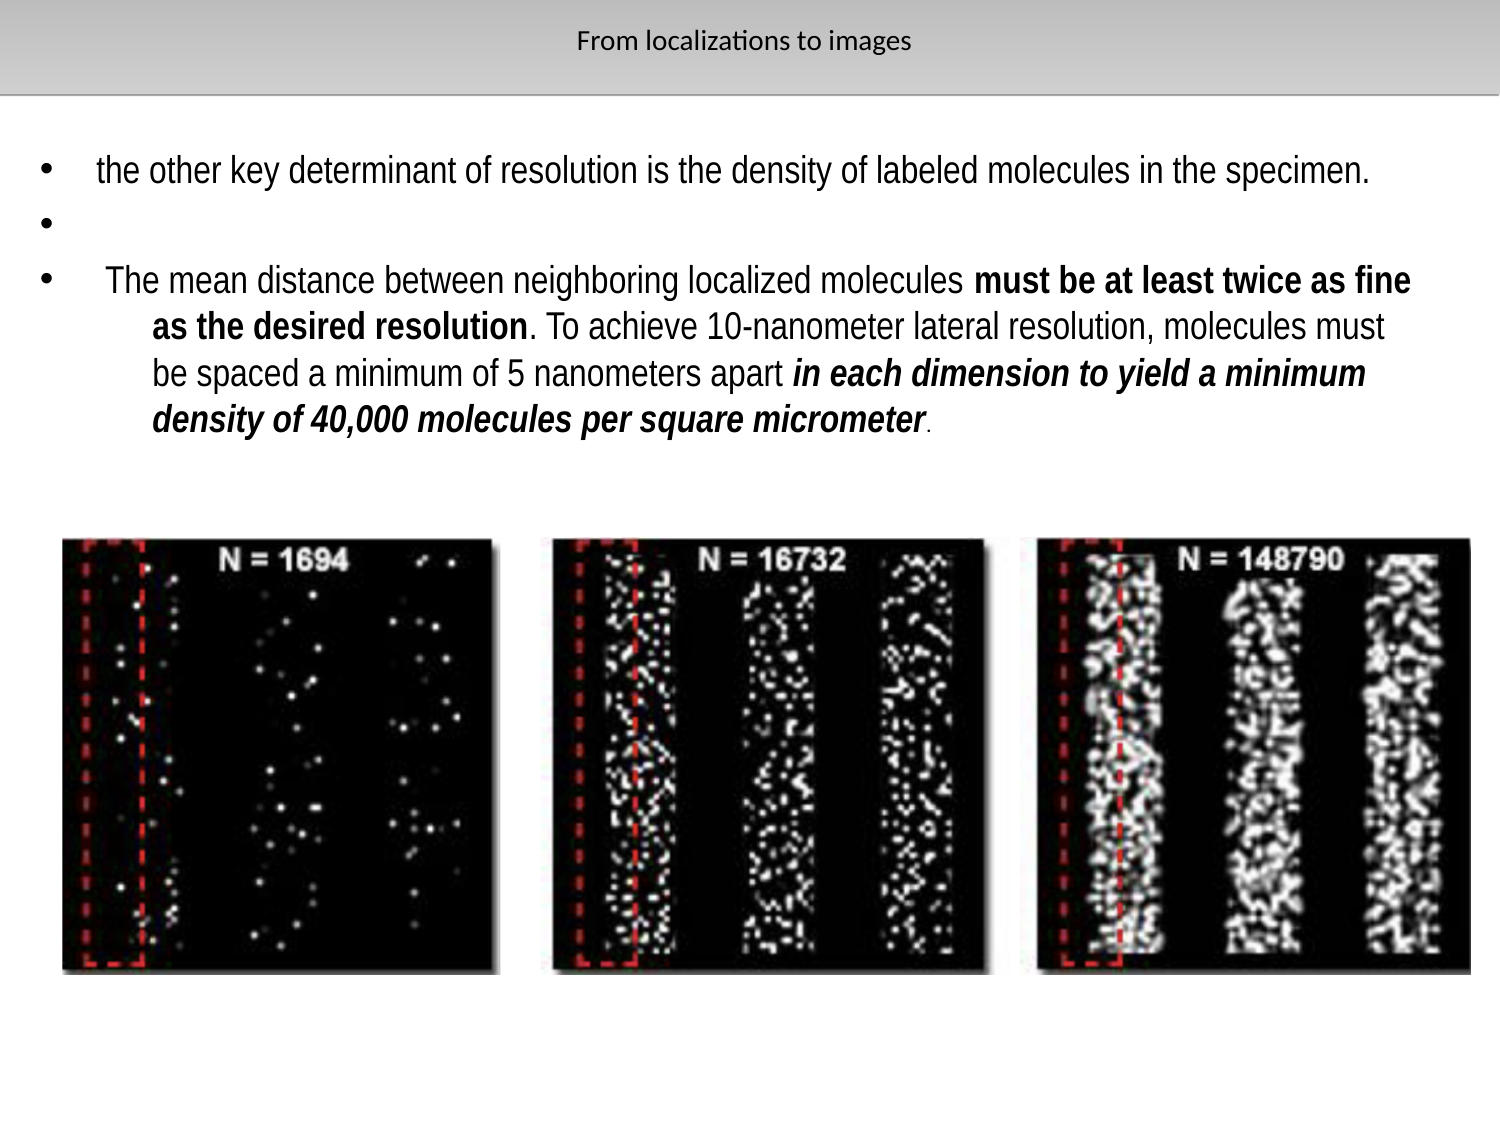

# From localizations to images
the other key determinant of resolution is the density of labeled molecules in the specimen.
 The mean distance between neighboring localized molecules must be at least twice as fine as the desired resolution. To achieve 10-nanometer lateral resolution, molecules must be spaced a minimum of 5 nanometers apart in each dimension to yield a minimum density of 40,000 molecules per square micrometer.